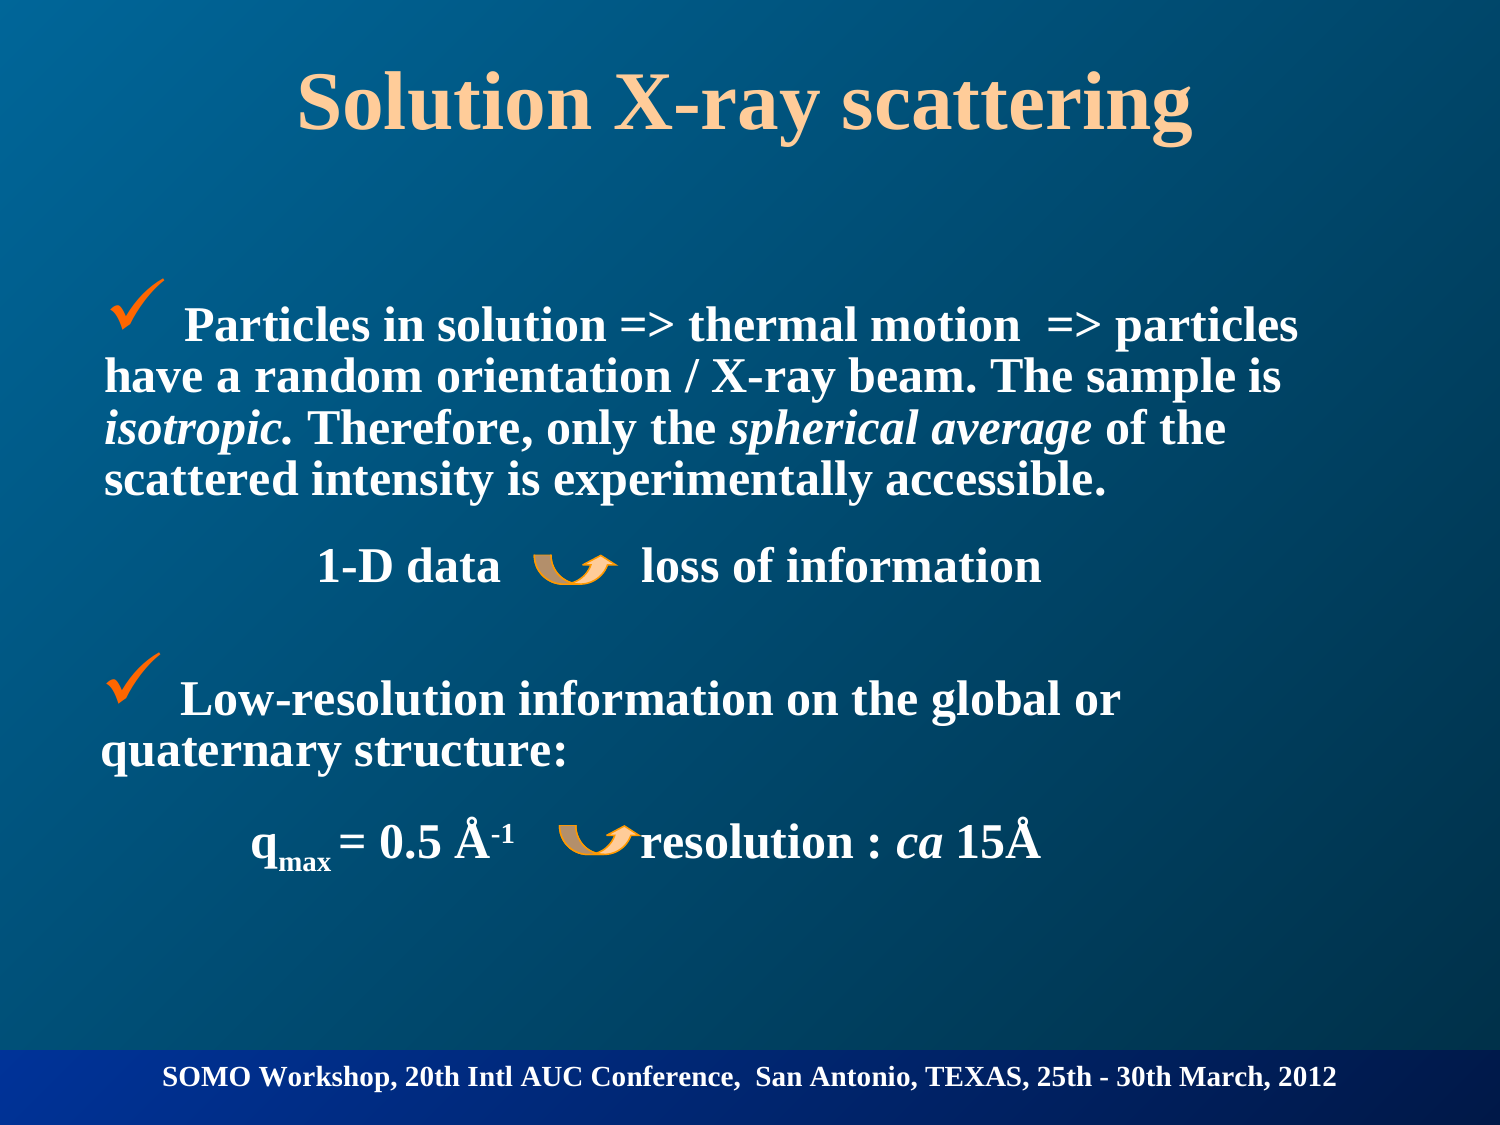

Solution X-ray scattering
 Particles in solution => thermal motion => particles have a random orientation / X-ray beam. The sample is isotropic. Therefore, only the spherical average of the scattered intensity is experimentally accessible.
 	 1-D data 	 loss of information
 Low-resolution information on the global or 	quaternary structure:
	qmax = 0.5 Å-1 resolution : ca 15Å
SOMO Workshop, 20th Intl AUC Conference, San Antonio, TEXAS, 25th - 30th March, 2012